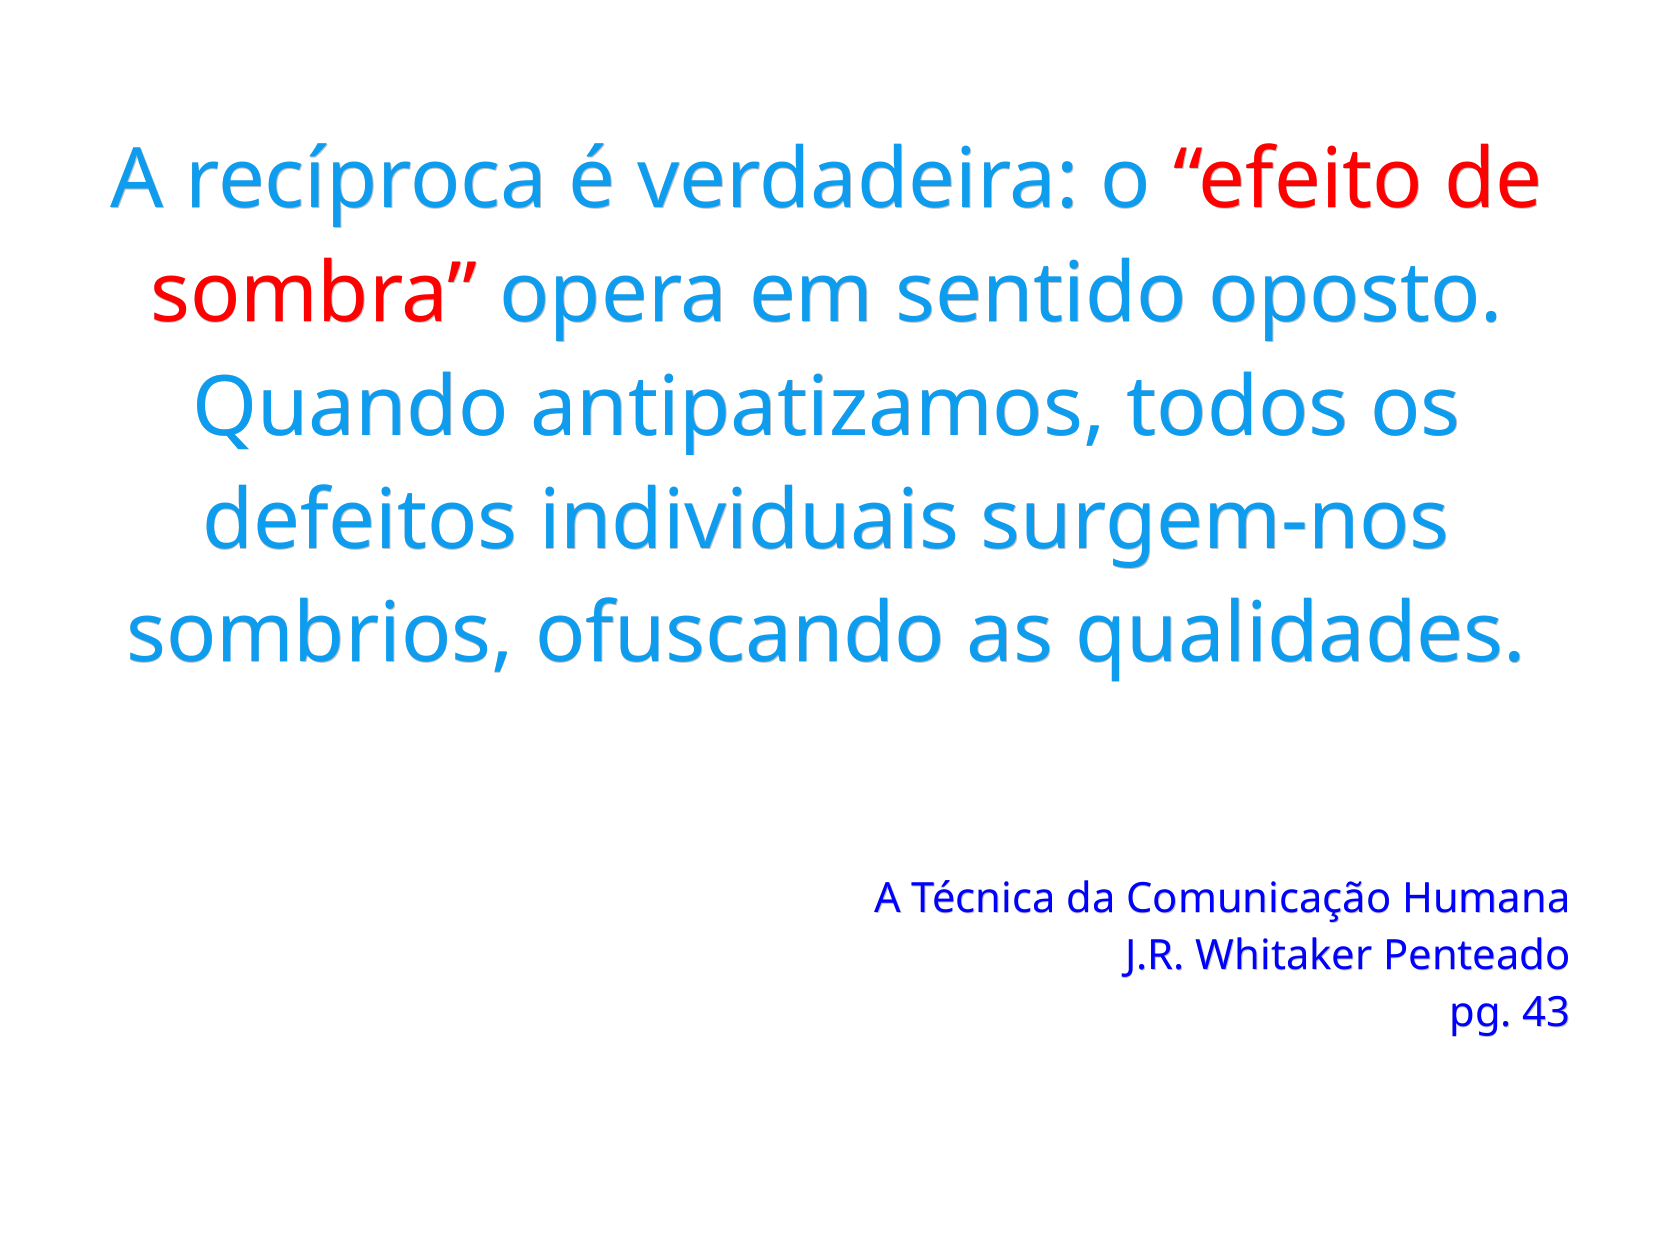

# A recíproca é verdadeira: o “efeito de sombra” opera em sentido oposto. Quando antipatizamos, todos os defeitos individuais surgem-nos sombrios, ofuscando as qualidades.
A Técnica da Comunicação Humana
J.R. Whitaker Penteado
pg. 43